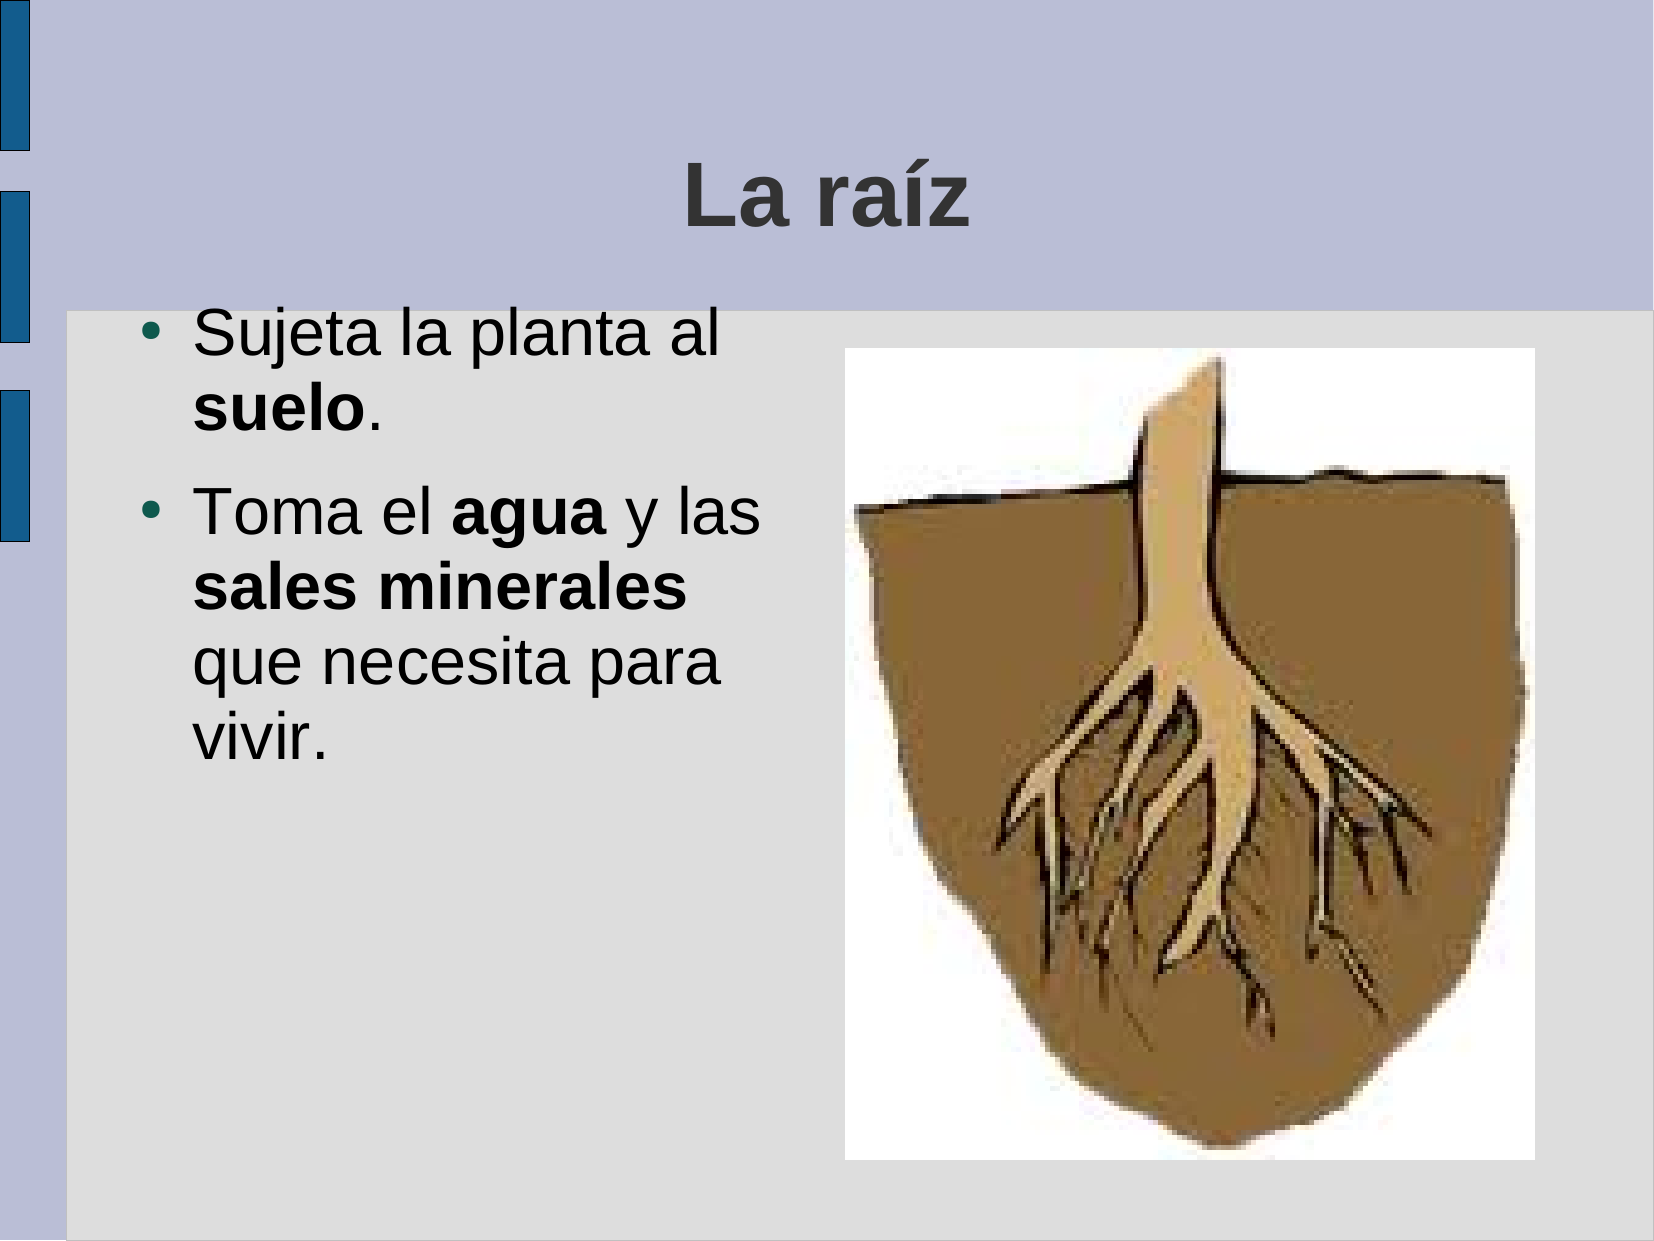

# La raíz
Sujeta la planta al suelo.
Toma el agua y las sales minerales que necesita para vivir.